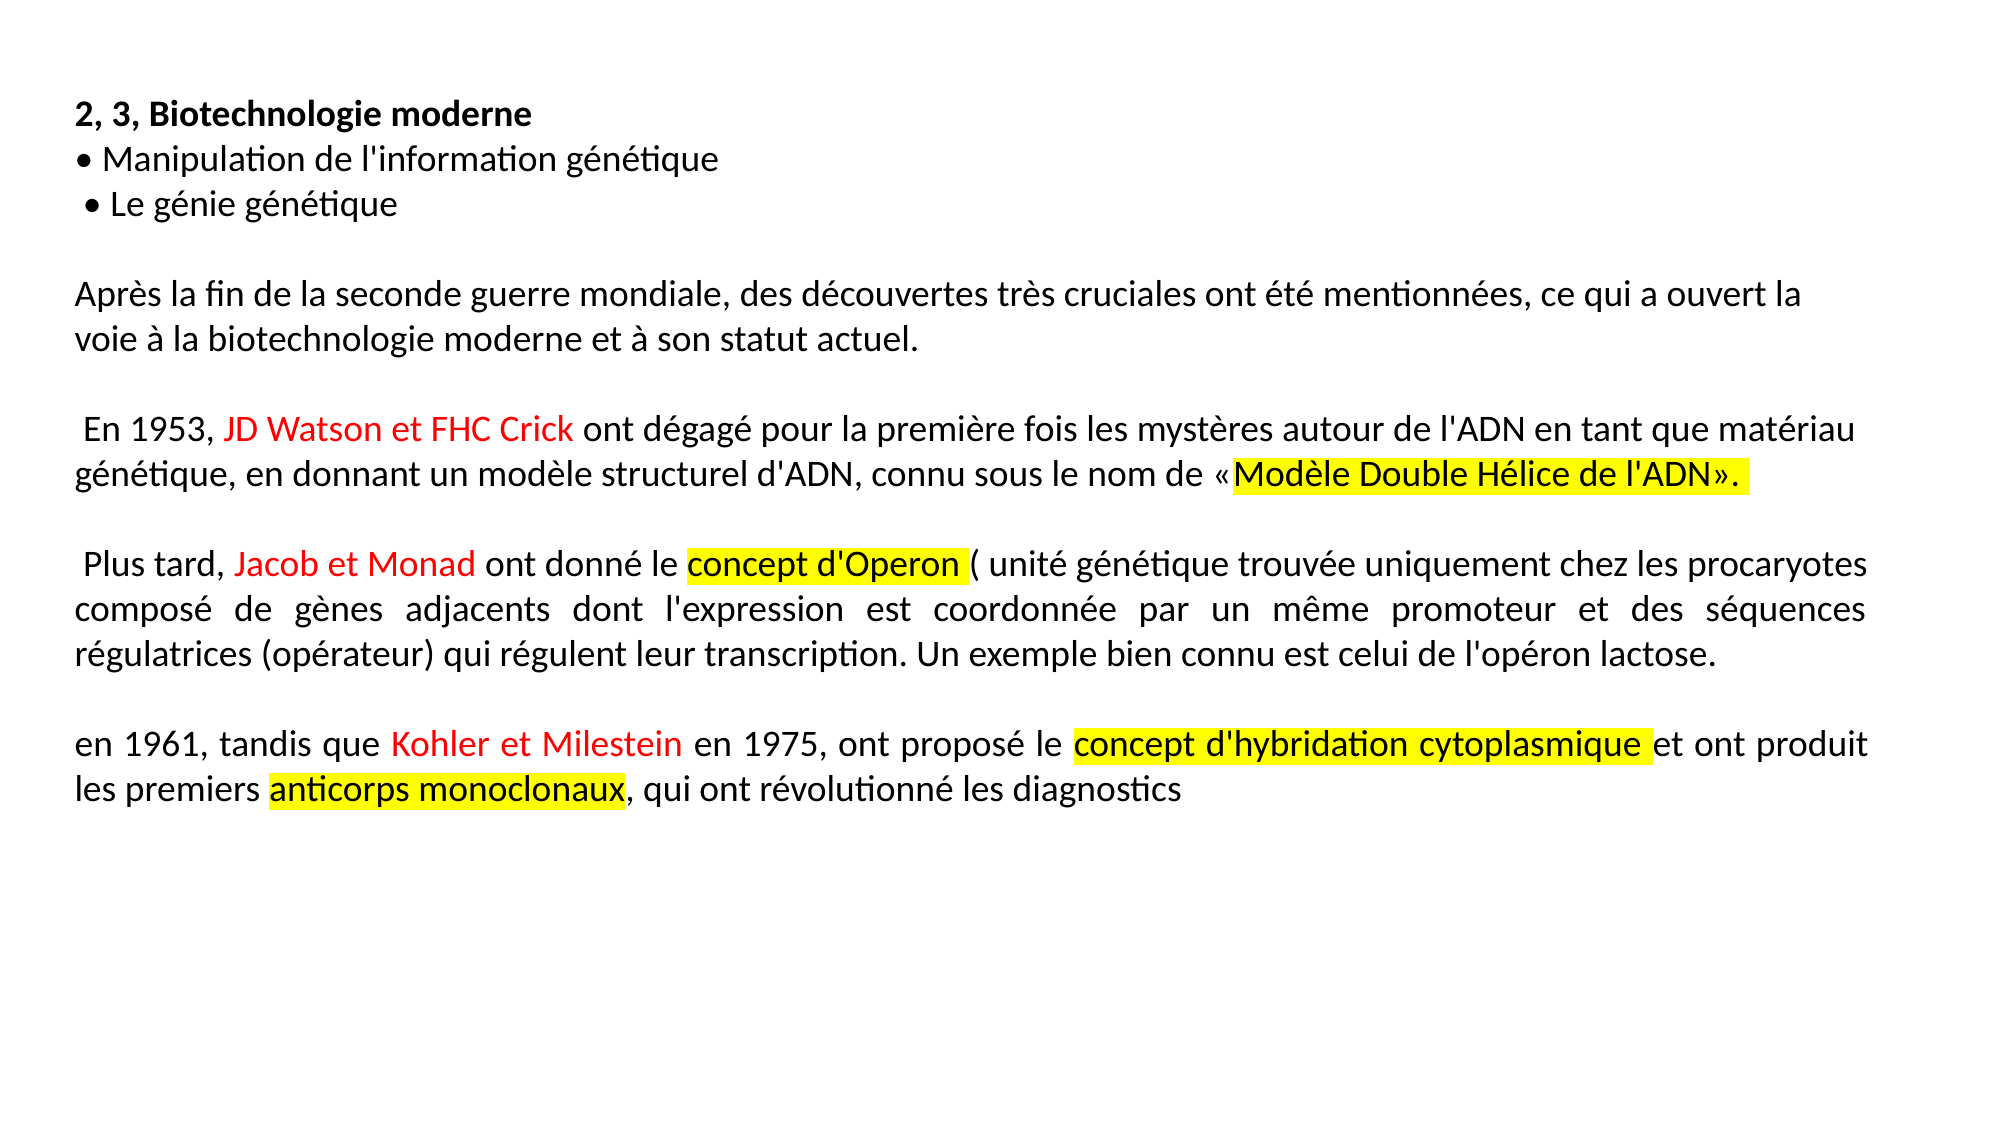

2, 3, Biotechnologie moderne
• Manipulation de l'information génétique
 • Le génie génétique
Après la fin de la seconde guerre mondiale, des découvertes très cruciales ont été mentionnées, ce qui a ouvert la voie à la biotechnologie moderne et à son statut actuel.
 En 1953, JD Watson et FHC Crick ont dégagé pour la première fois les mystères autour de l'ADN en tant que matériau génétique, en donnant un modèle structurel d'ADN, connu sous le nom de «Modèle Double Hélice de l'ADN».
 Plus tard, Jacob et Monad ont donné le concept d'Operon ( unité génétique trouvée uniquement chez les procaryotes composé de gènes adjacents dont l'expression est coordonnée par un même promoteur et des séquences régulatrices (opérateur) qui régulent leur transcription. Un exemple bien connu est celui de l'opéron lactose.
en 1961, tandis que Kohler et Milestein en 1975, ont proposé le concept d'hybridation cytoplasmique et ont produit les premiers anticorps monoclonaux, qui ont révolutionné les diagnostics